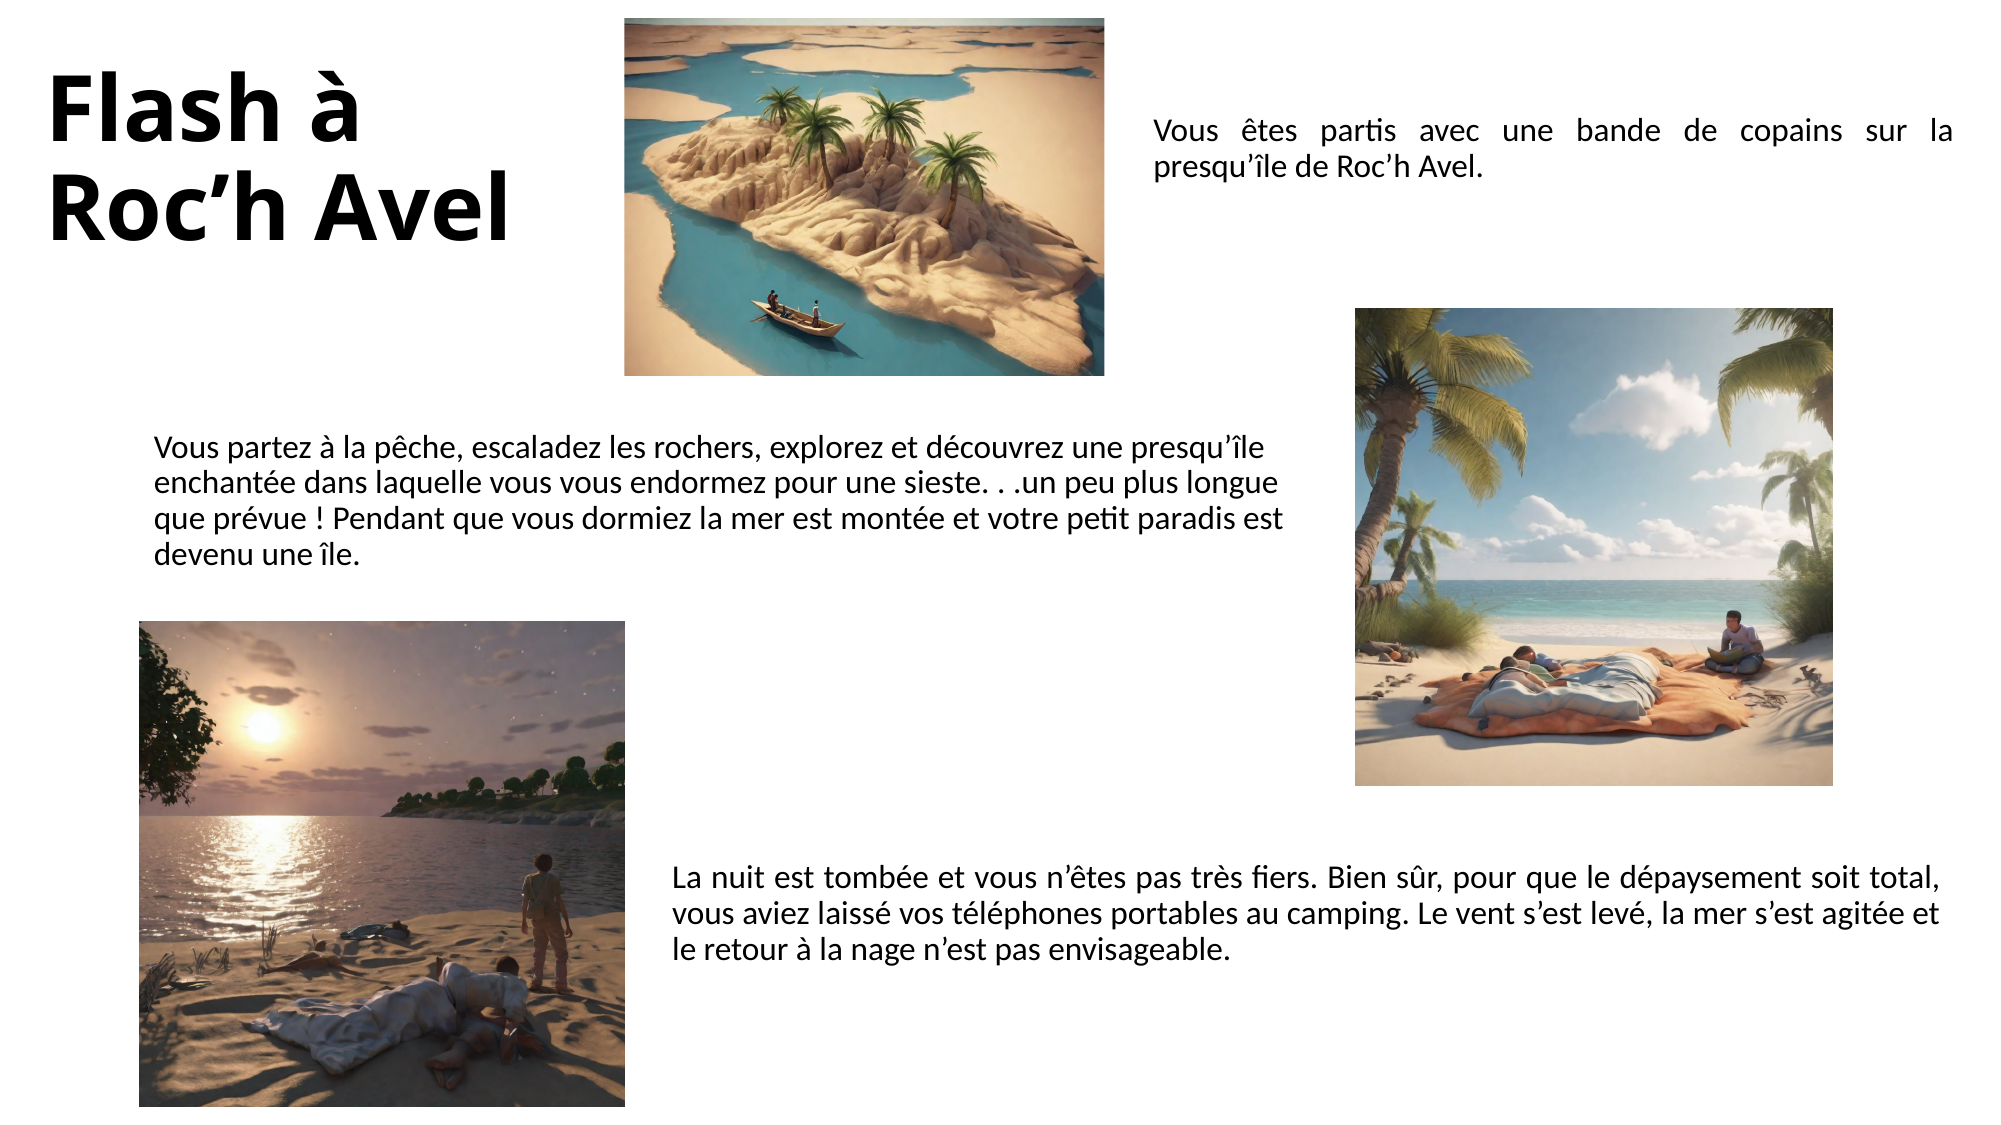

# Flash à Roc’h Avel
Vous êtes partis avec une bande de copains sur la presqu’île de Roc’h Avel.
Vous partez à la pêche, escaladez les rochers, explorez et découvrez une presqu’île enchantée dans laquelle vous vous endormez pour une sieste. . .un peu plus longue que prévue ! Pendant que vous dormiez la mer est montée et votre petit paradis est devenu une île.
La nuit est tombée et vous n’êtes pas très fiers. Bien sûr, pour que le dépaysement soit total, vous aviez laissé vos téléphones portables au camping. Le vent s’est levé, la mer s’est agitée et le retour à la nage n’est pas envisageable.